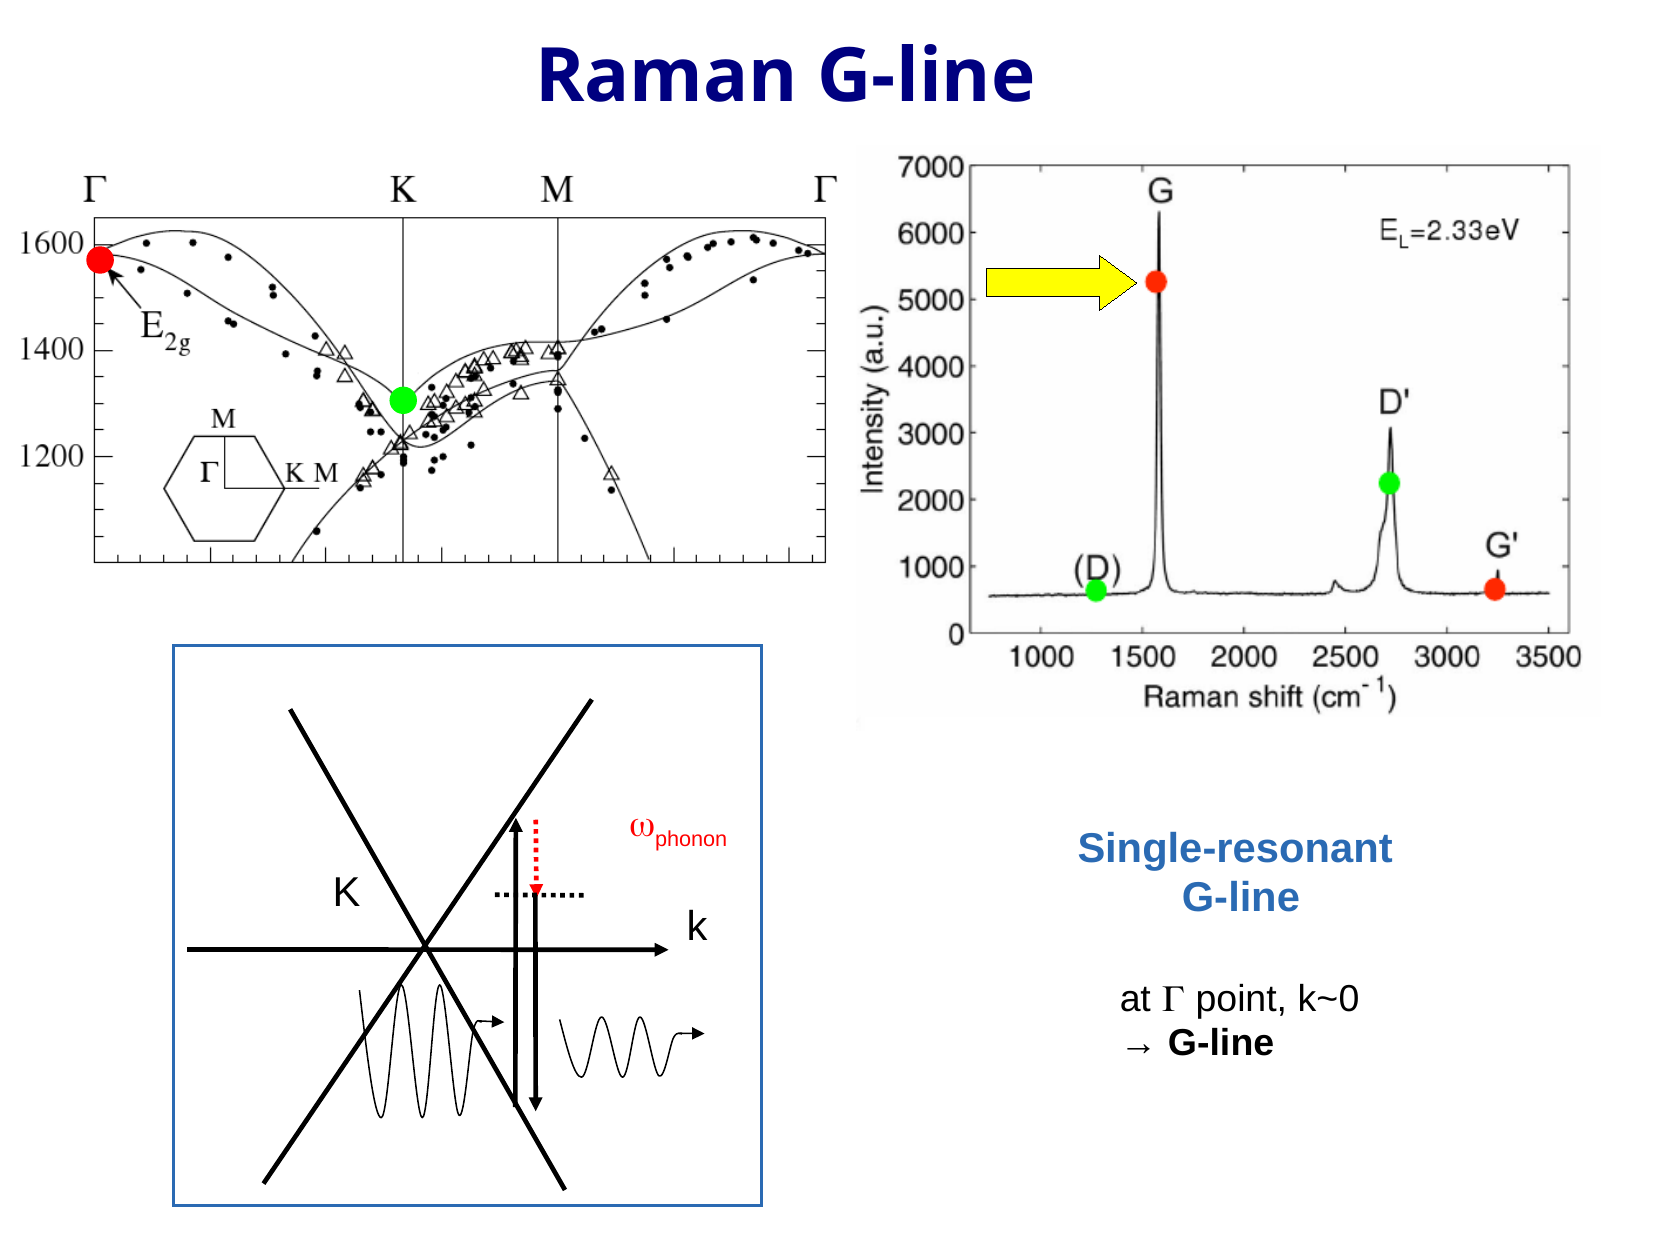

Raman G-line
phonon
Single-resonant
G-line
K
k
at  point, k~0
→ G-line